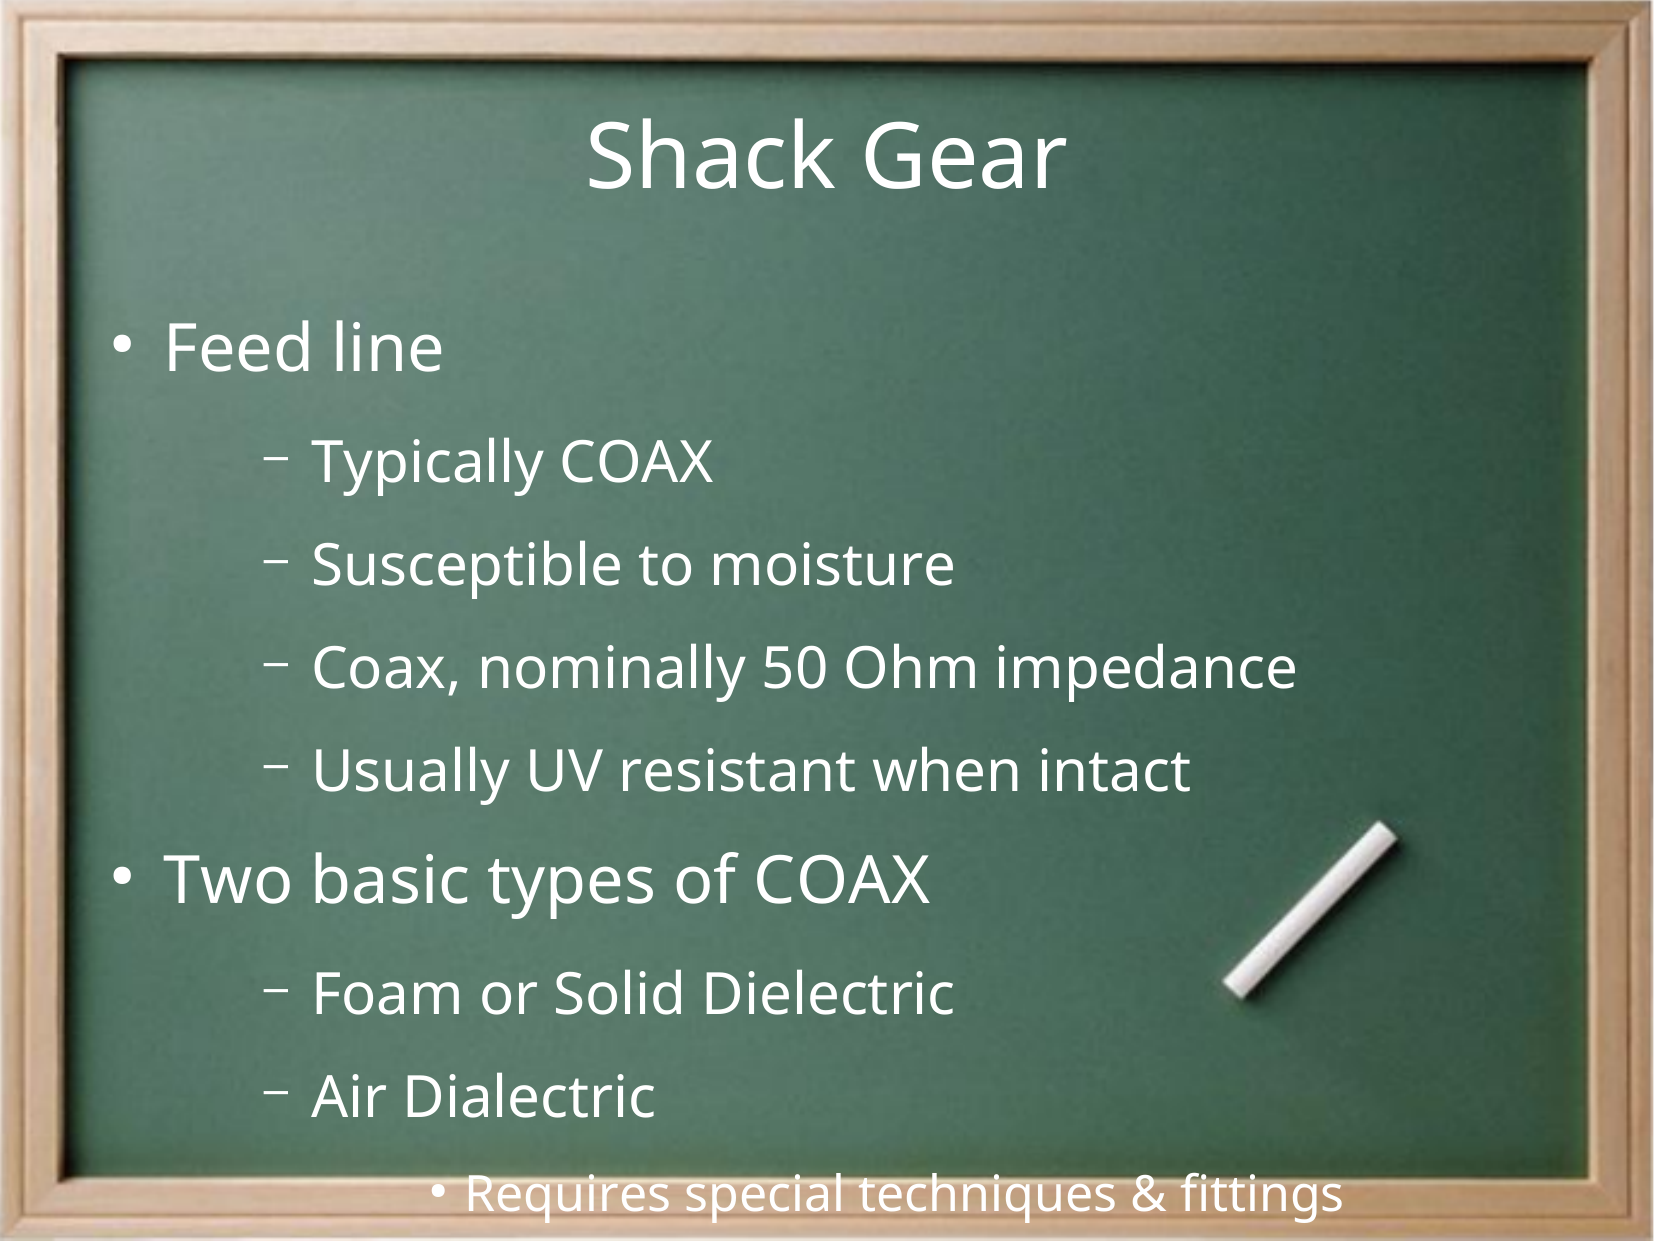

# Shack Gear
Feed line
Typically COAX
Susceptible to moisture
Coax, nominally 50 Ohm impedance
Usually UV resistant when intact
Two basic types of COAX
Foam or Solid Dielectric
Air Dialectric
Requires special techniques & fittings